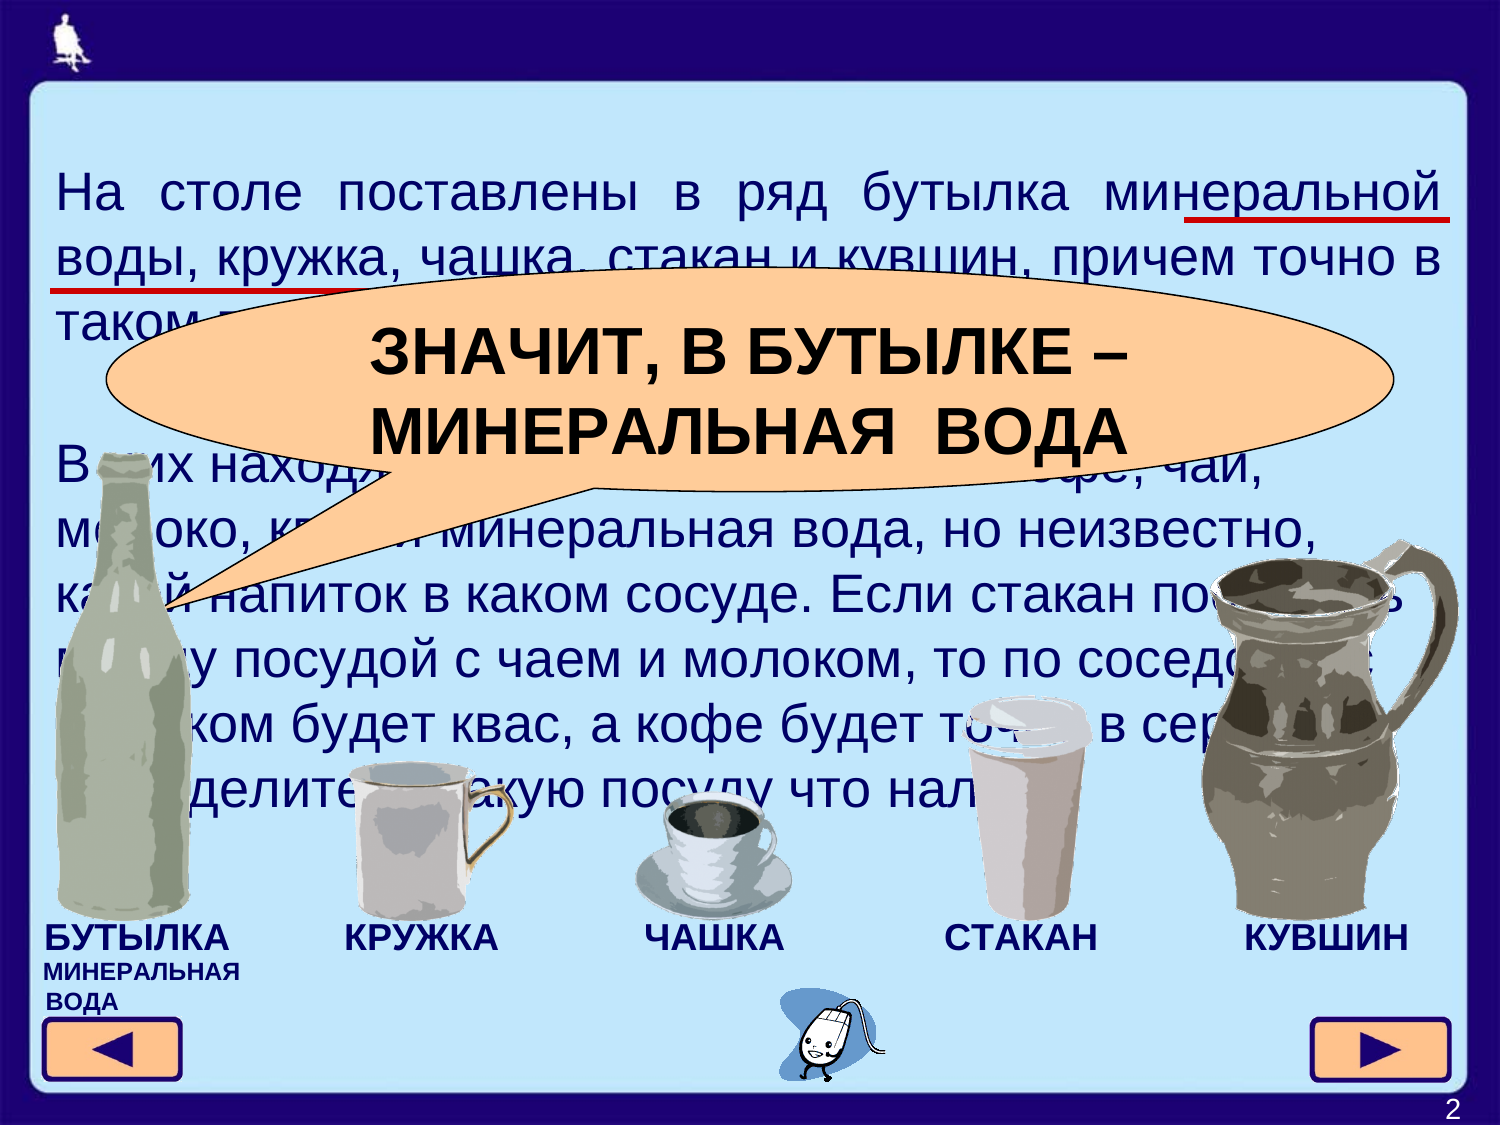

На столе поставлены в ряд бутылка минеральной воды, кружка, чашка, стакан и кувшин, причем точно в таком порядке, в каком они перечислены.
ЗНАЧИТ, В БУТЫЛКЕ – МИНЕРАЛЬНАЯ ВОДА
В них находятся различные напитки: кофе, чай, молоко, квас и минеральная вода, но неизвестно, какой напиток в каком сосуде. Если стакан поставить между посудой с чаем и молоком, то по соседству с молоком будет квас, а кофе будет точно в середине.
Определите, в какую посуду что налито.
БУТЫЛКА	КРУЖКА	ЧАШКА		СТАКАН	КУВШИН
МИНЕРАЛЬНАЯ ВОДА